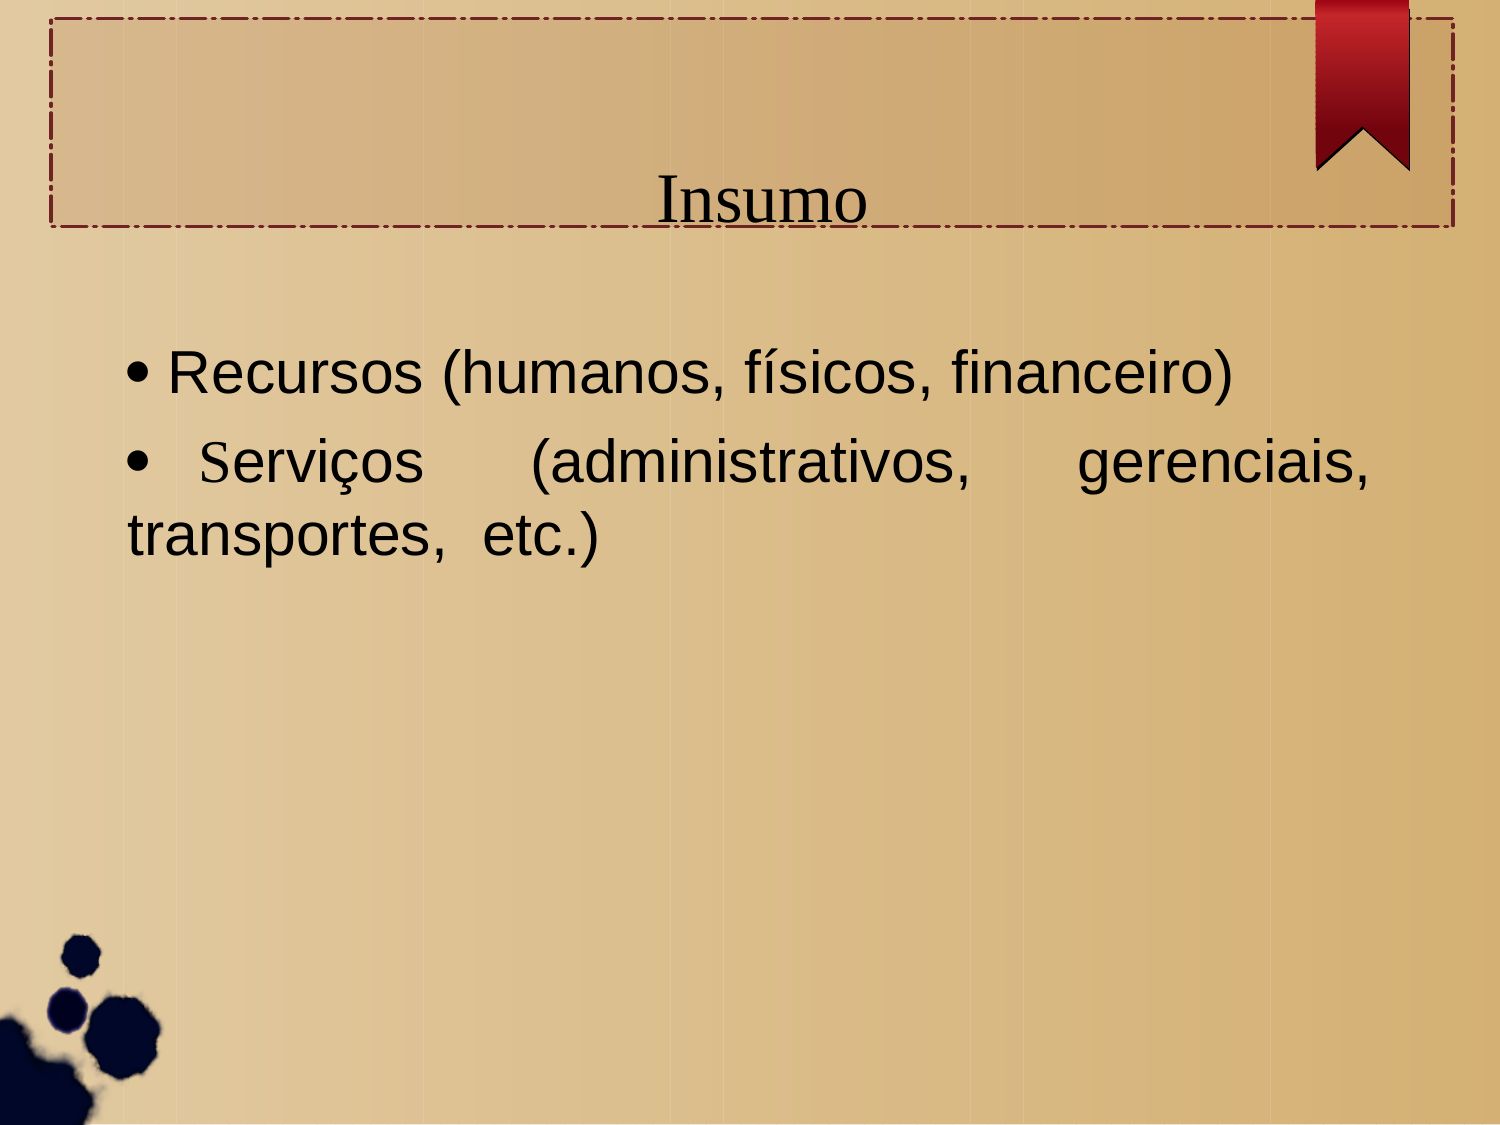

# Insumo
 Recursos (humanos, físicos, financeiro)
   Serviços (administrativos, gerenciais, transportes, etc.)